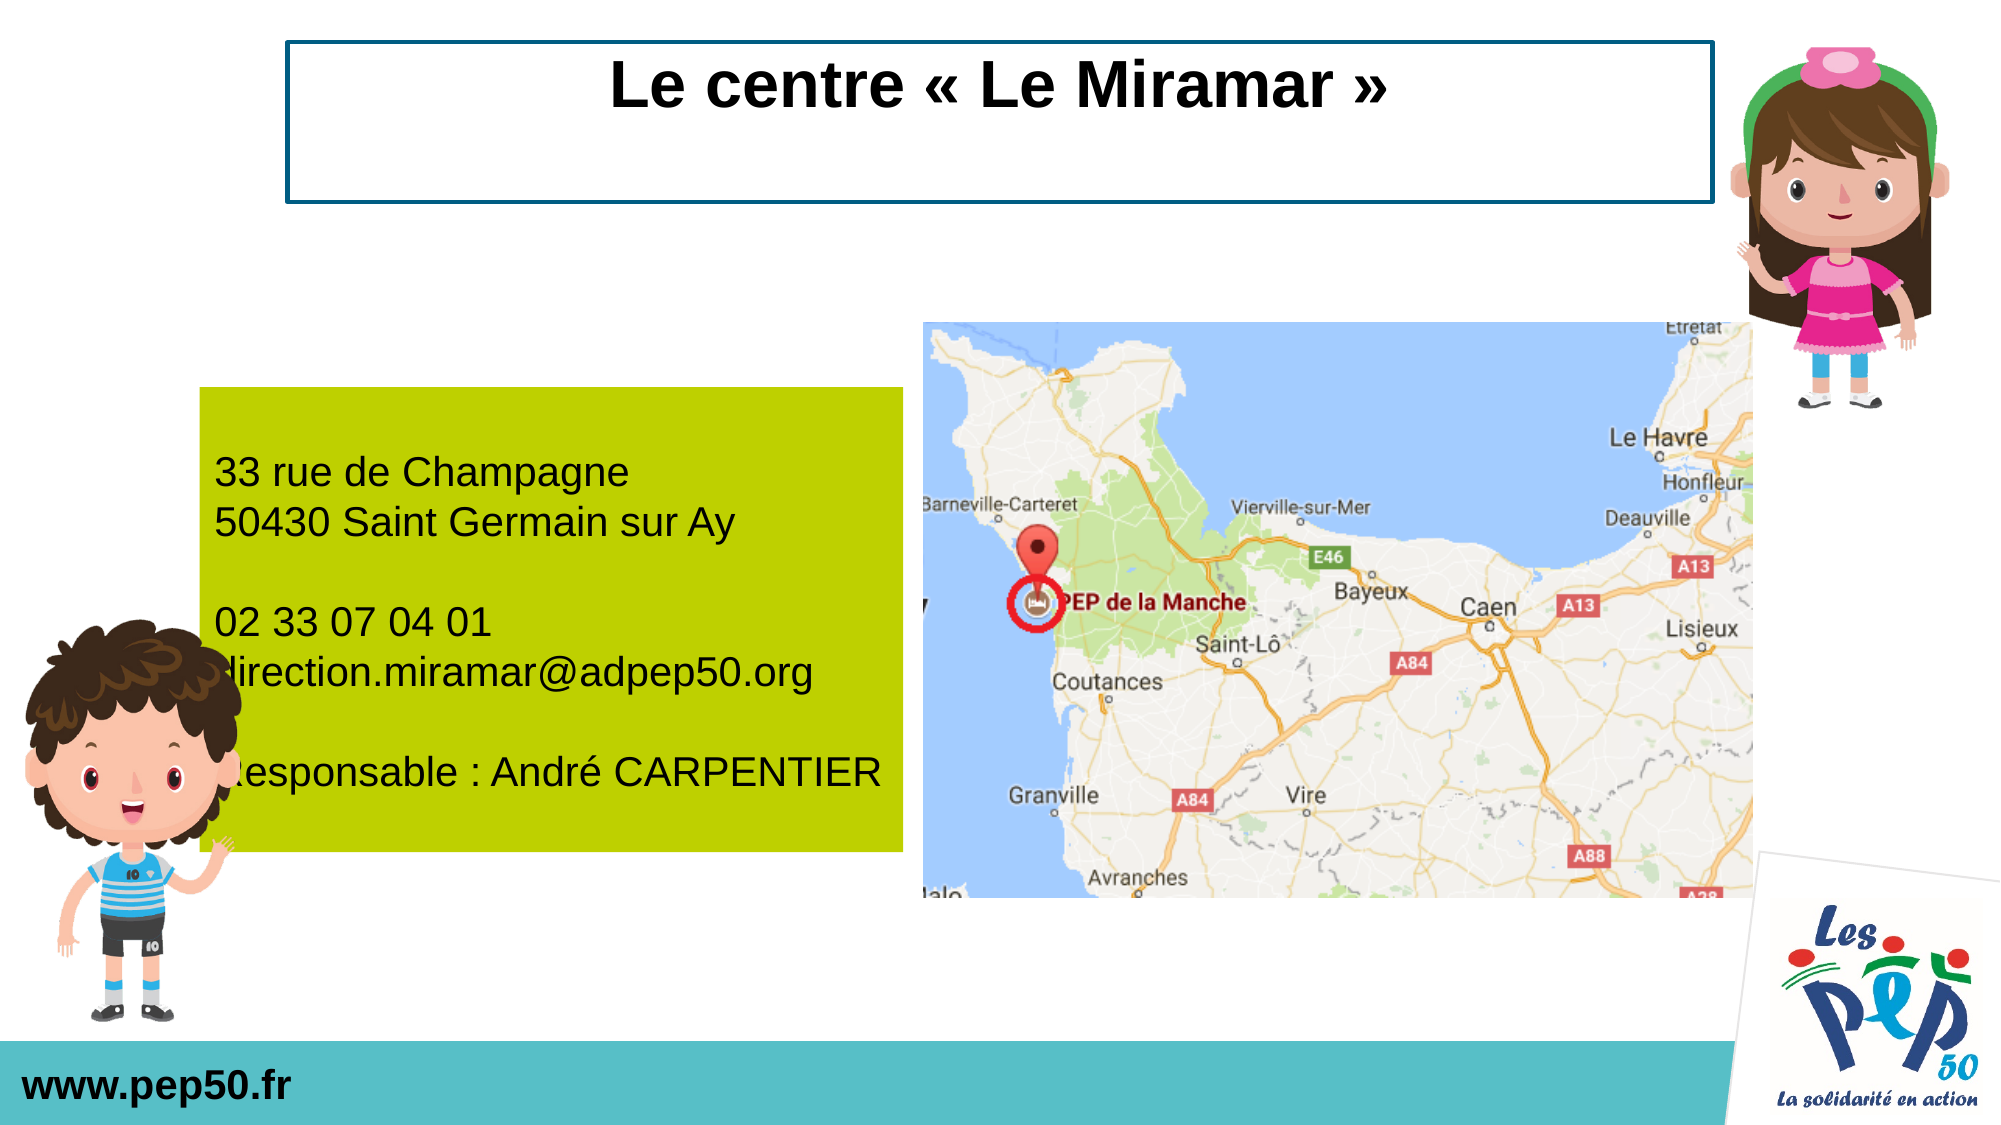

# Le centre « Le Miramar »
33 rue de Champagne
50430 Saint Germain sur Ay
02 33 07 04 01
direction.miramar@adpep50.org
Responsable : André CARPENTIER
www.pep50.fr